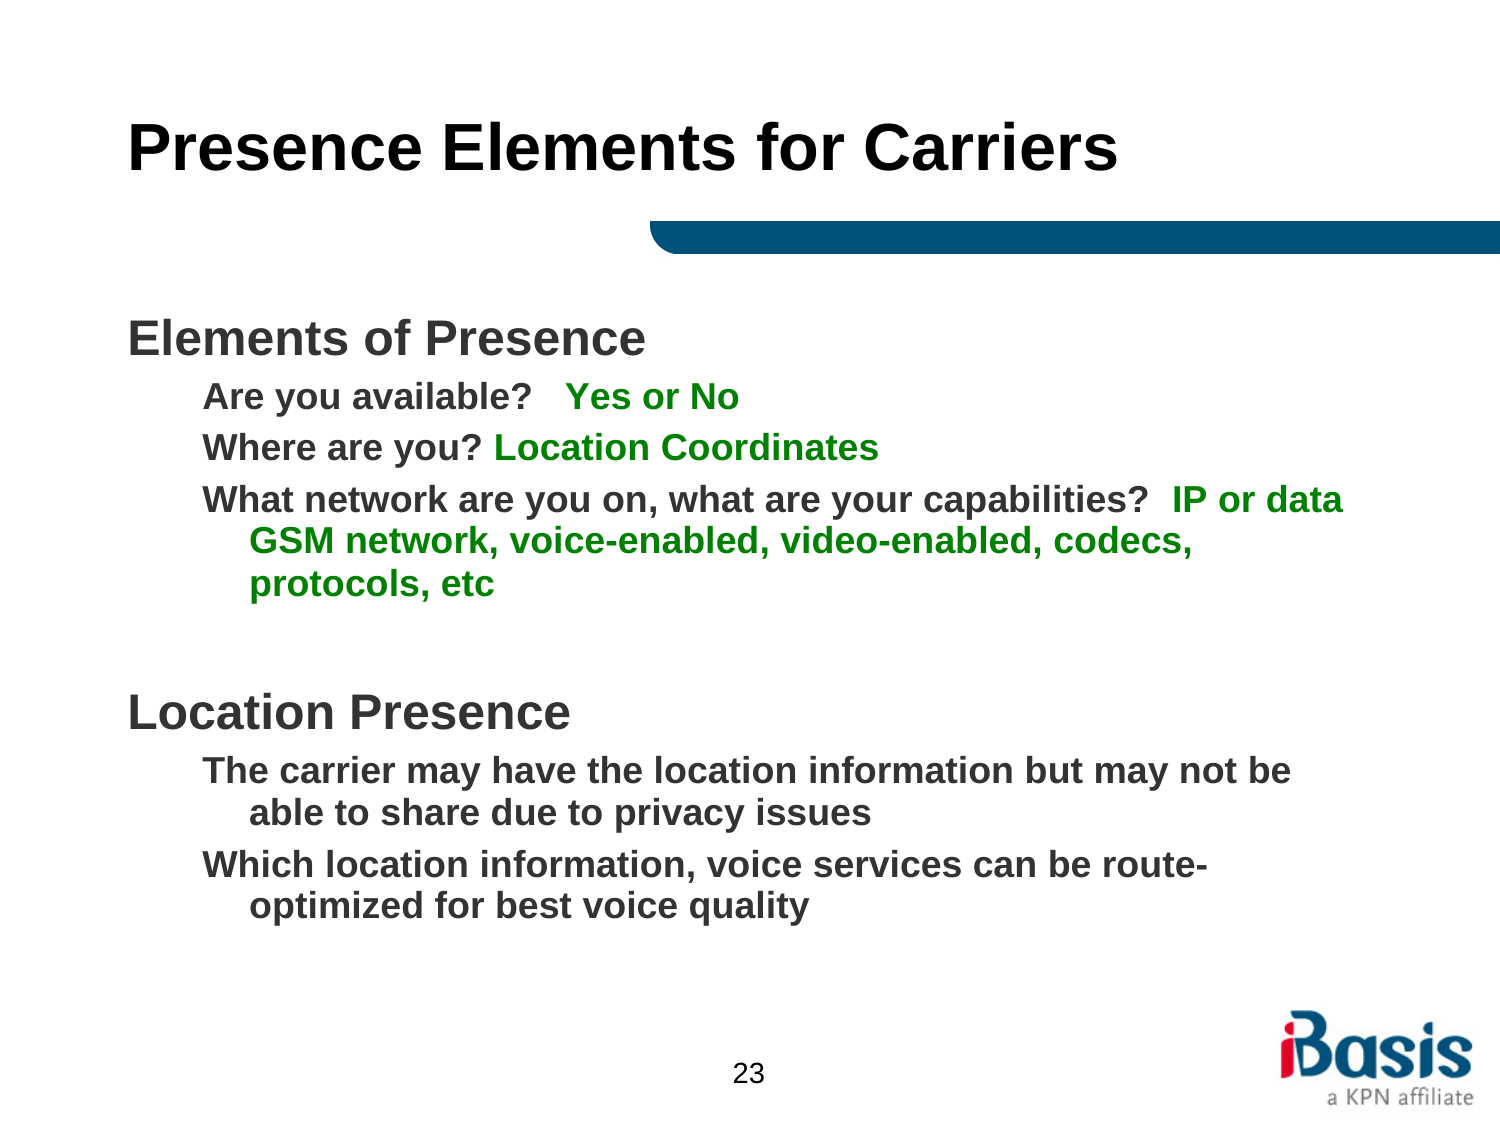

# Presence Elements for Carriers
Elements of Presence
Are you available? Yes or No
Where are you? Location Coordinates
What network are you on, what are your capabilities? IP or data GSM network, voice-enabled, video-enabled, codecs, protocols, etc
Location Presence
The carrier may have the location information but may not be able to share due to privacy issues
Which location information, voice services can be route-optimized for best voice quality